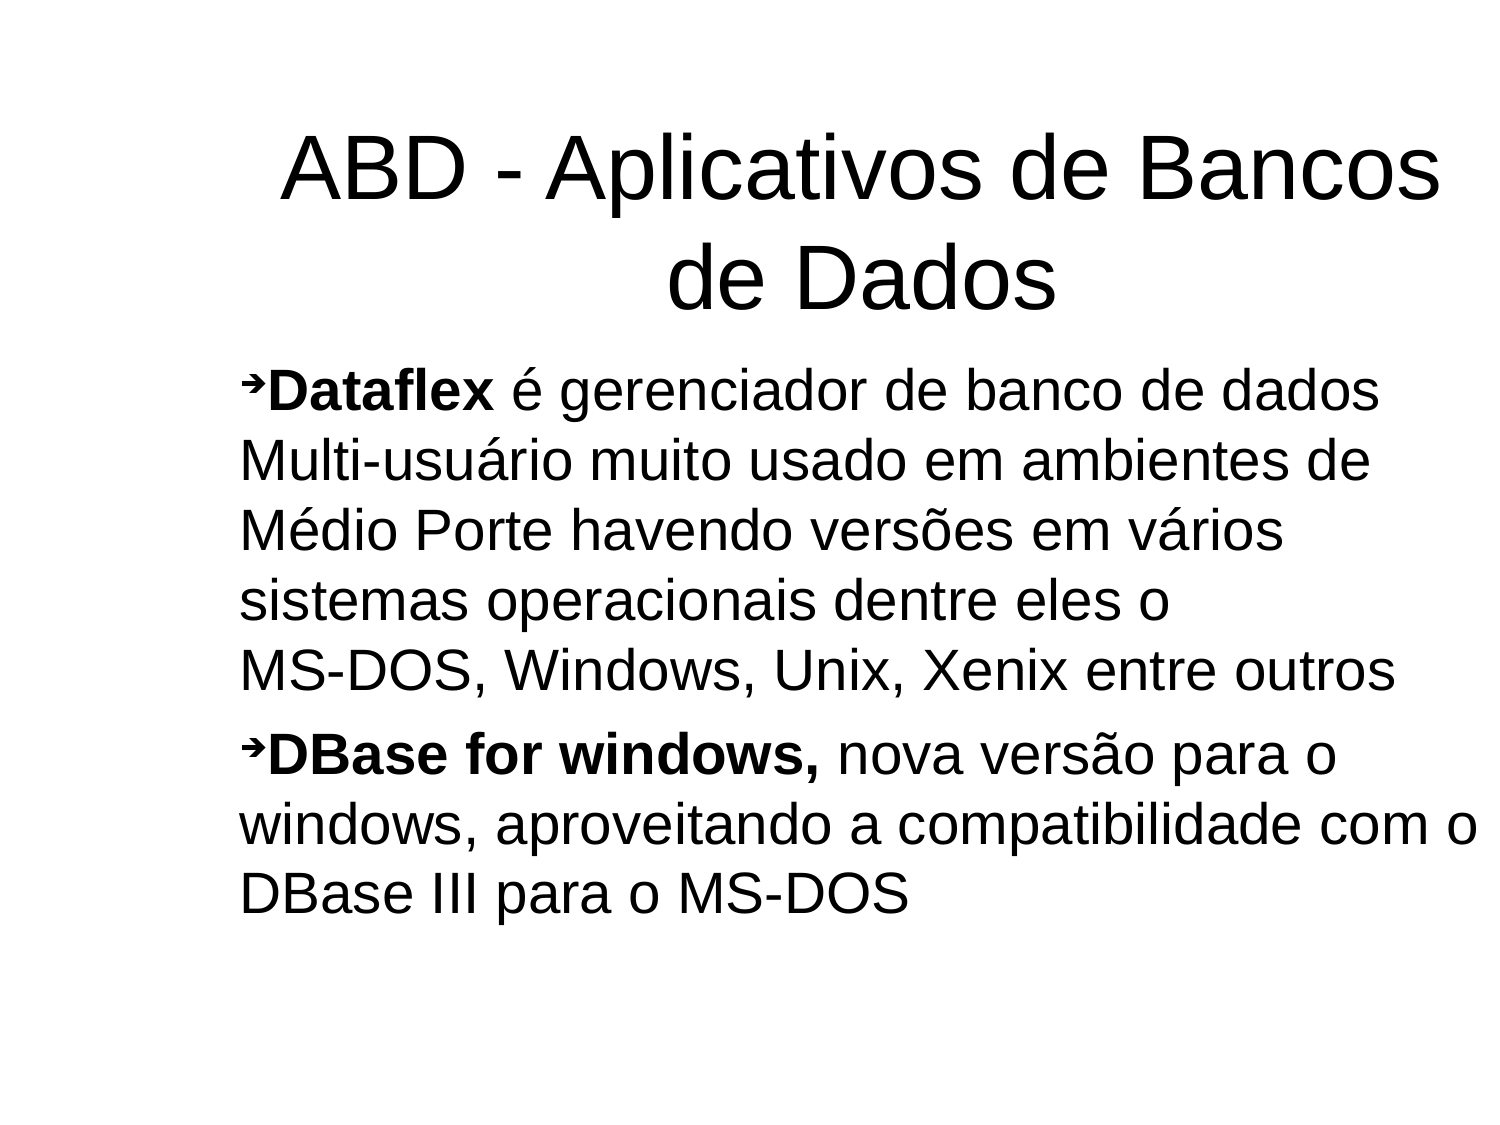

# ABD - Aplicativos de Bancos de Dados
Dataflex é gerenciador de banco de dados Multi-usuário muito usado em ambientes de
Médio Porte havendo versões em vários sistemas operacionais dentre eles o
MS-DOS, Windows, Unix, Xenix entre outros
DBase for windows, nova versão para o windows, aproveitando a compatibilidade com o DBase III para o MS-DOS